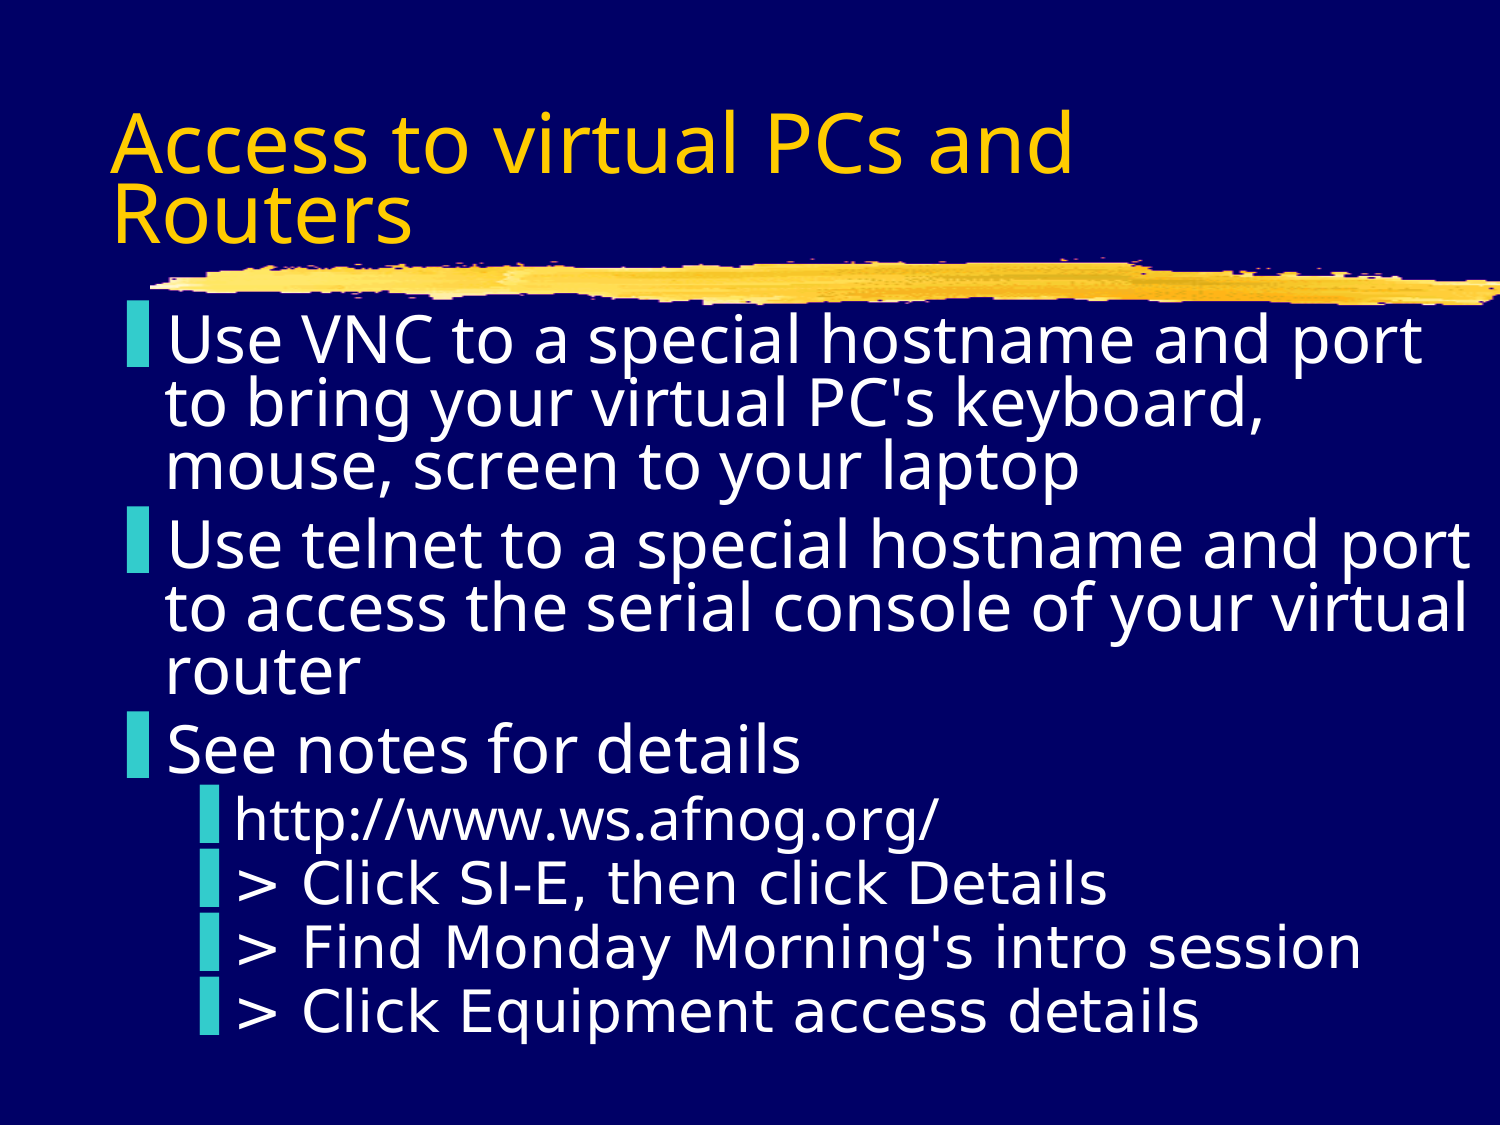

# Access to virtual PCs and Routers
Use VNC to a special hostname and port to bring your virtual PC's keyboard, mouse, screen to your laptop
Use telnet to a special hostname and port to access the serial console of your virtual router
See notes for details
http://www.ws.afnog.org/
> Click SI-E, then click Details
> Find Monday Morning's intro session
> Click Equipment access details